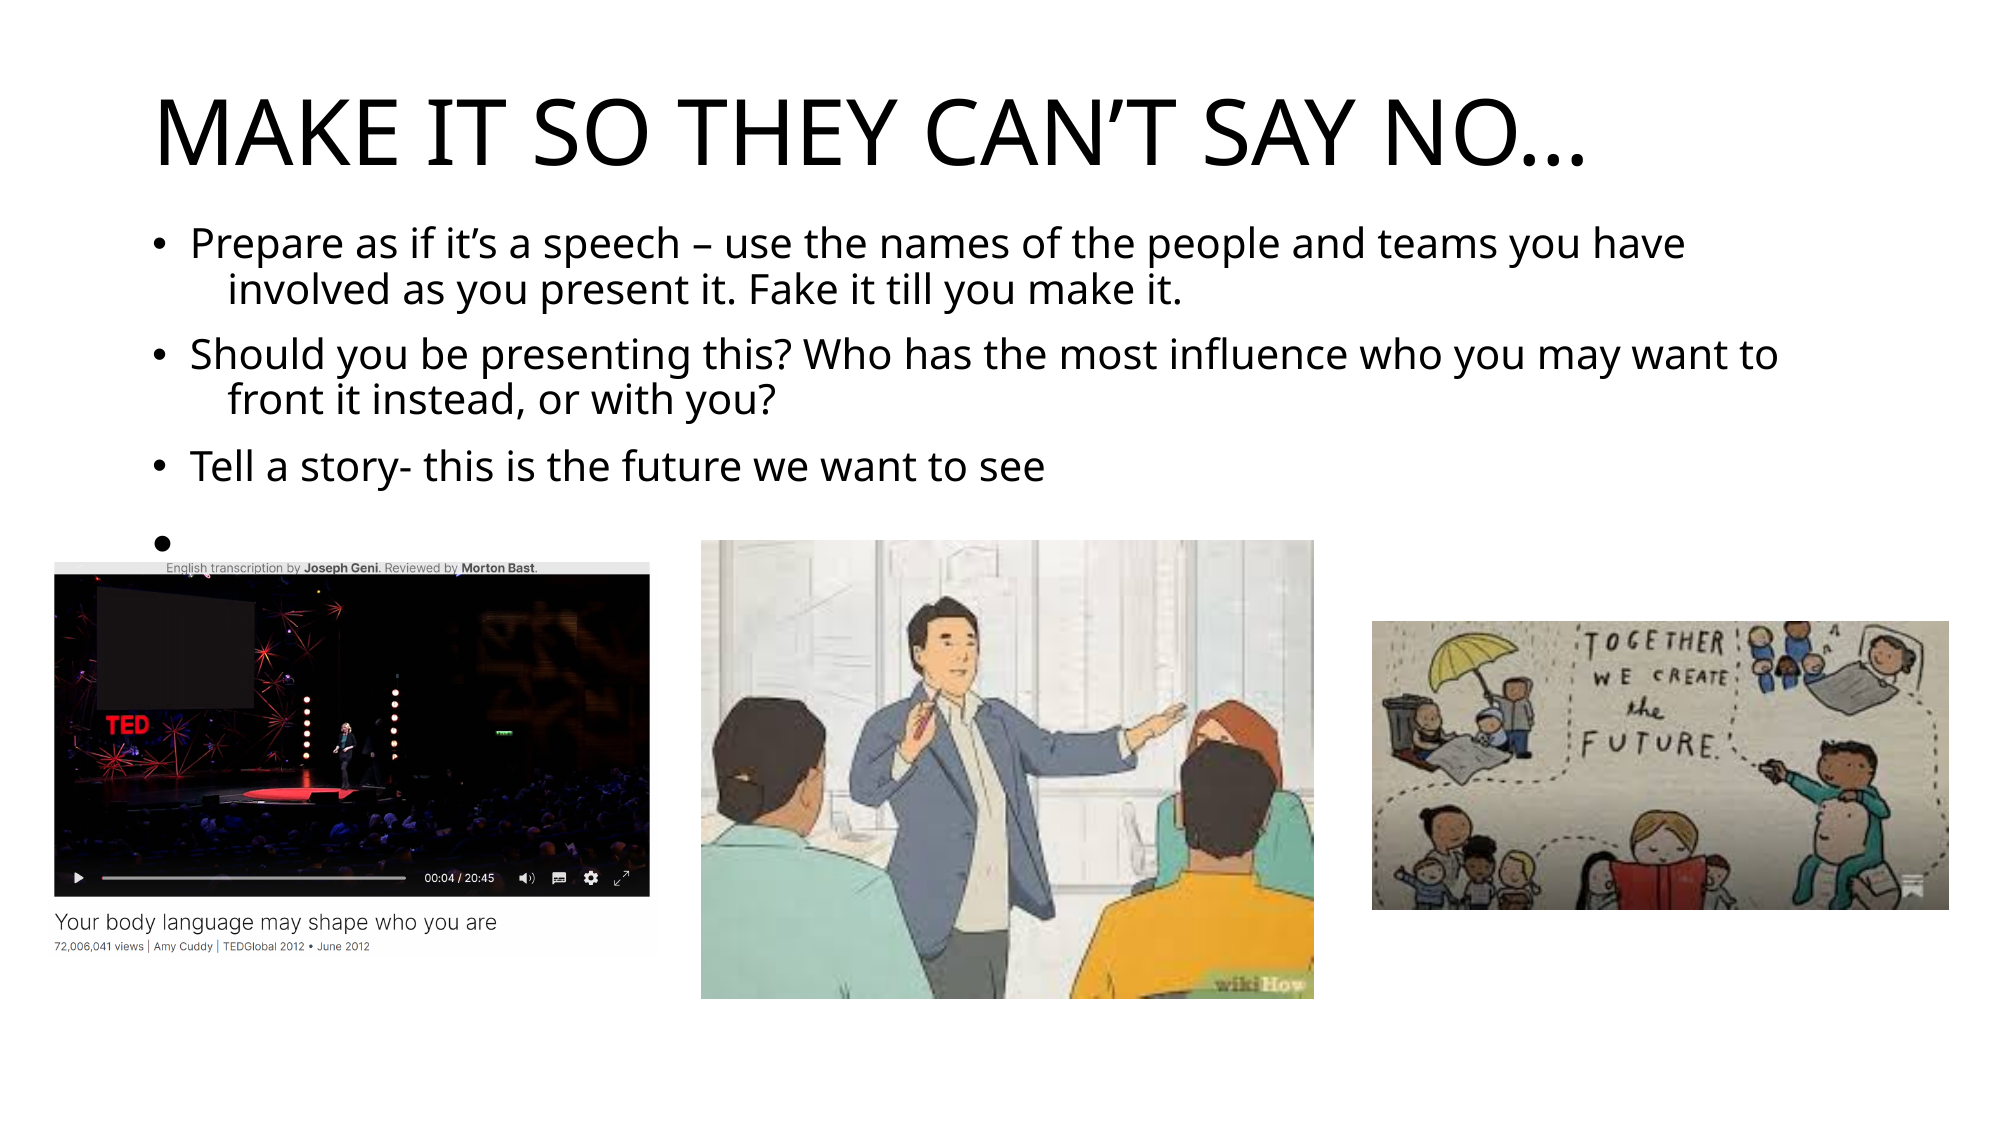

# MAKE IT SO THEY CAN’T SAY NO…
Prepare as if it’s a speech – use the names of the people and teams you have involved as you present it. Fake it till you make it.
Should you be presenting this? Who has the most influence who you may want to front it instead, or with you?
Tell a story- this is the future we want to see